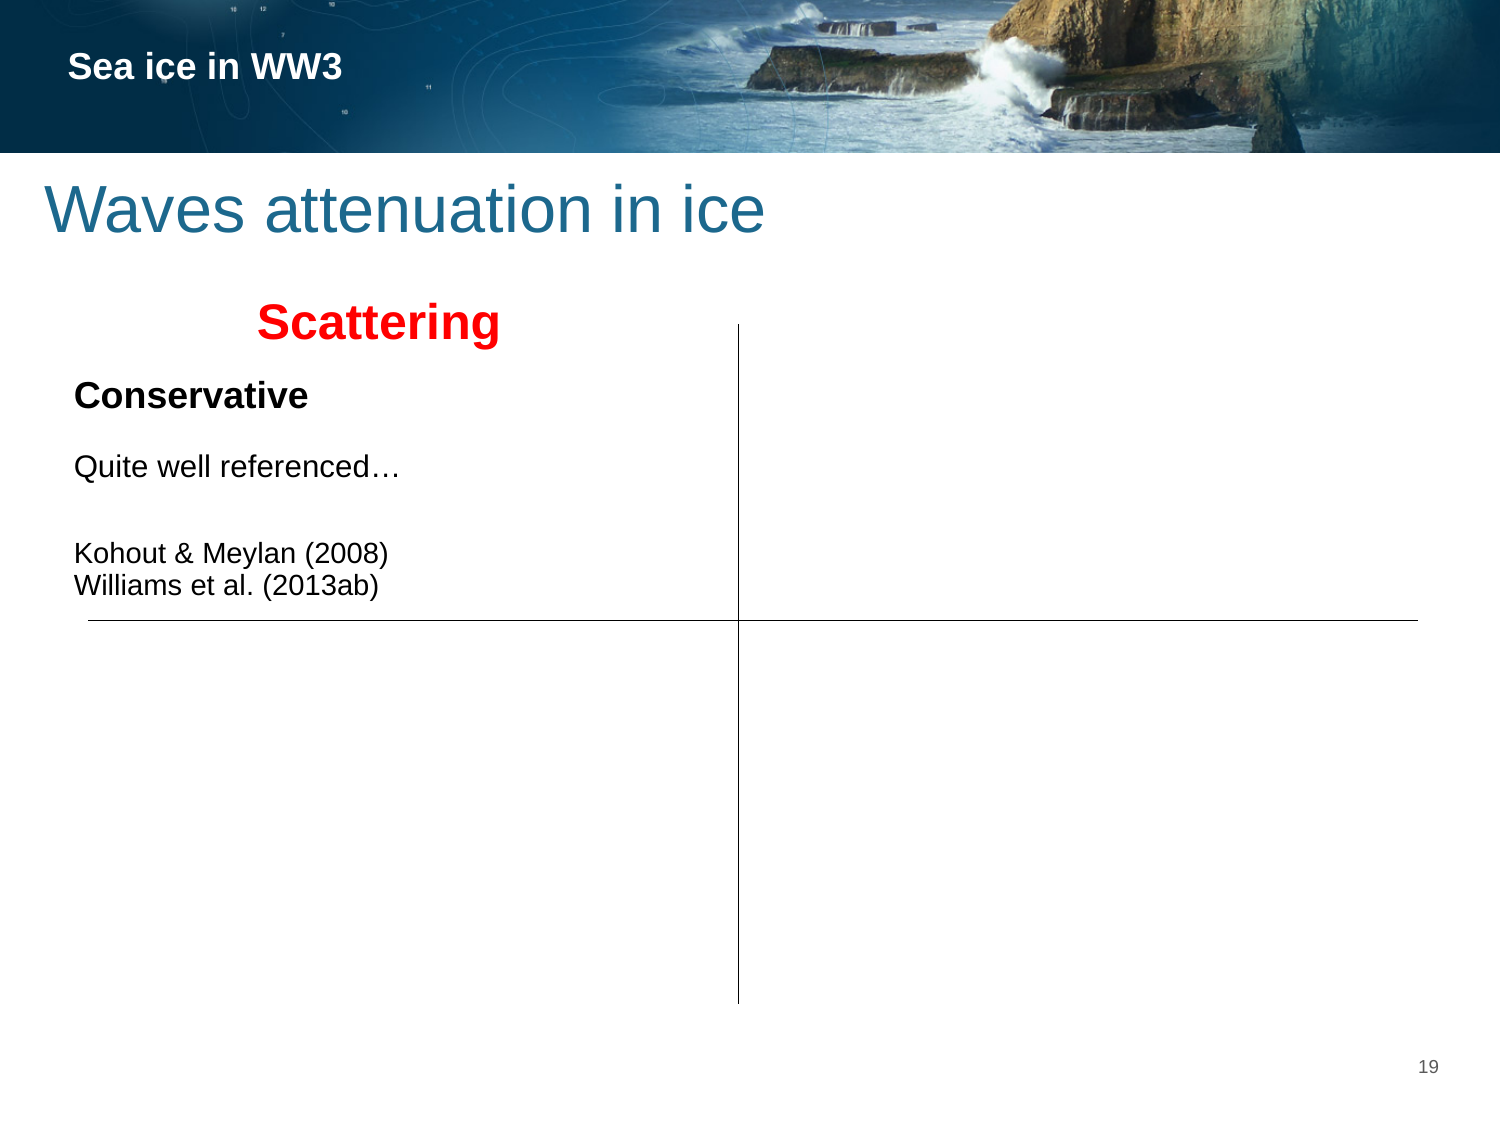

#
Sea ice in WW3
Waves attenuation in ice
Scattering
Conservative
Quite well referenced…
Kohout & Meylan (2008)
Williams et al. (2013ab)
19